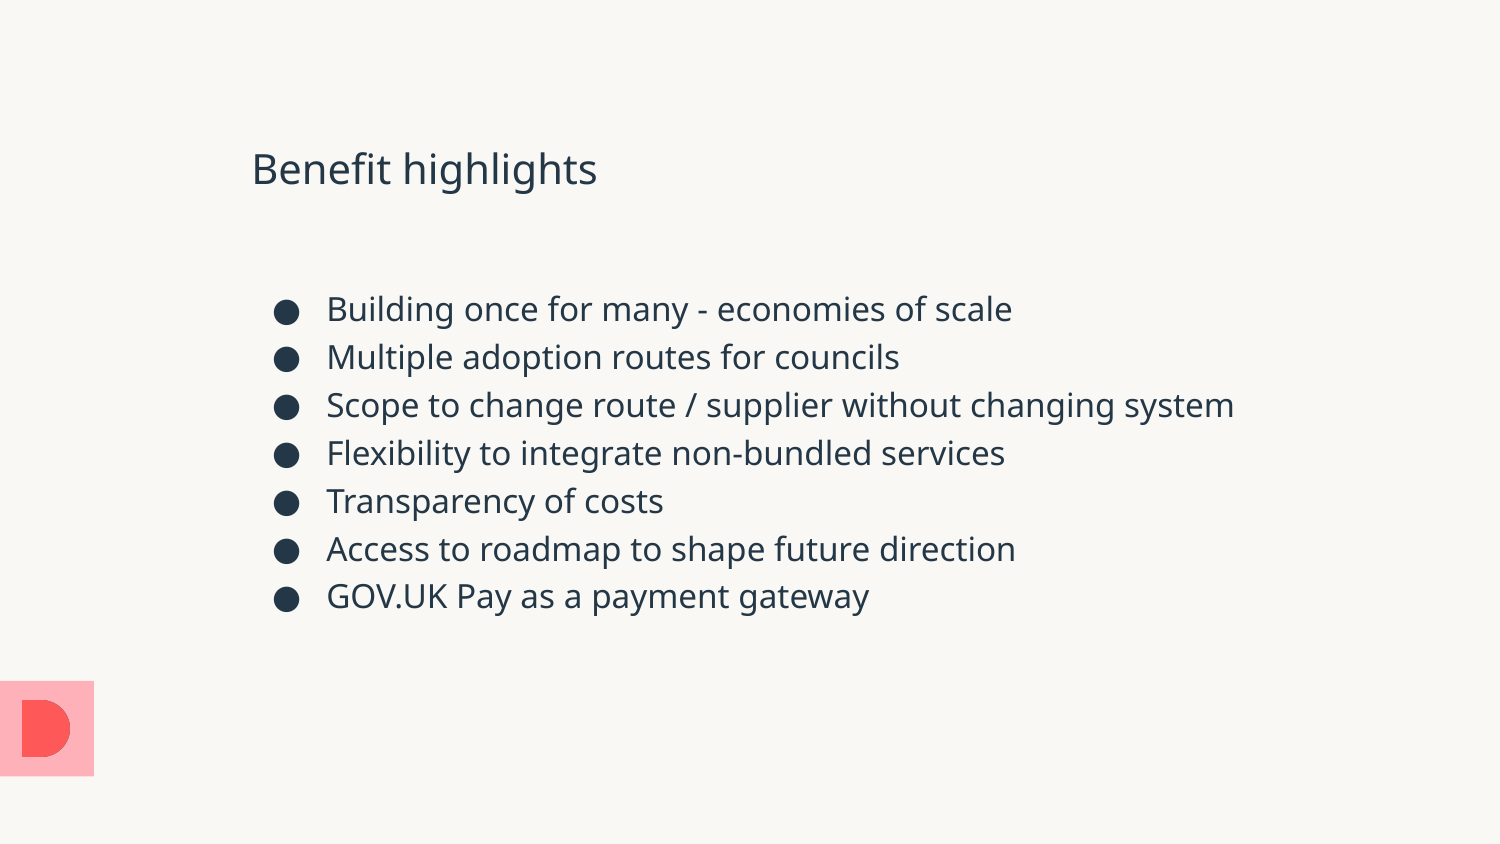

# Benefit highlights
Building once for many - economies of scale
Multiple adoption routes for councils
Scope to change route / supplier without changing system
Flexibility to integrate non-bundled services
Transparency of costs
Access to roadmap to shape future direction
GOV.UK Pay as a payment gateway